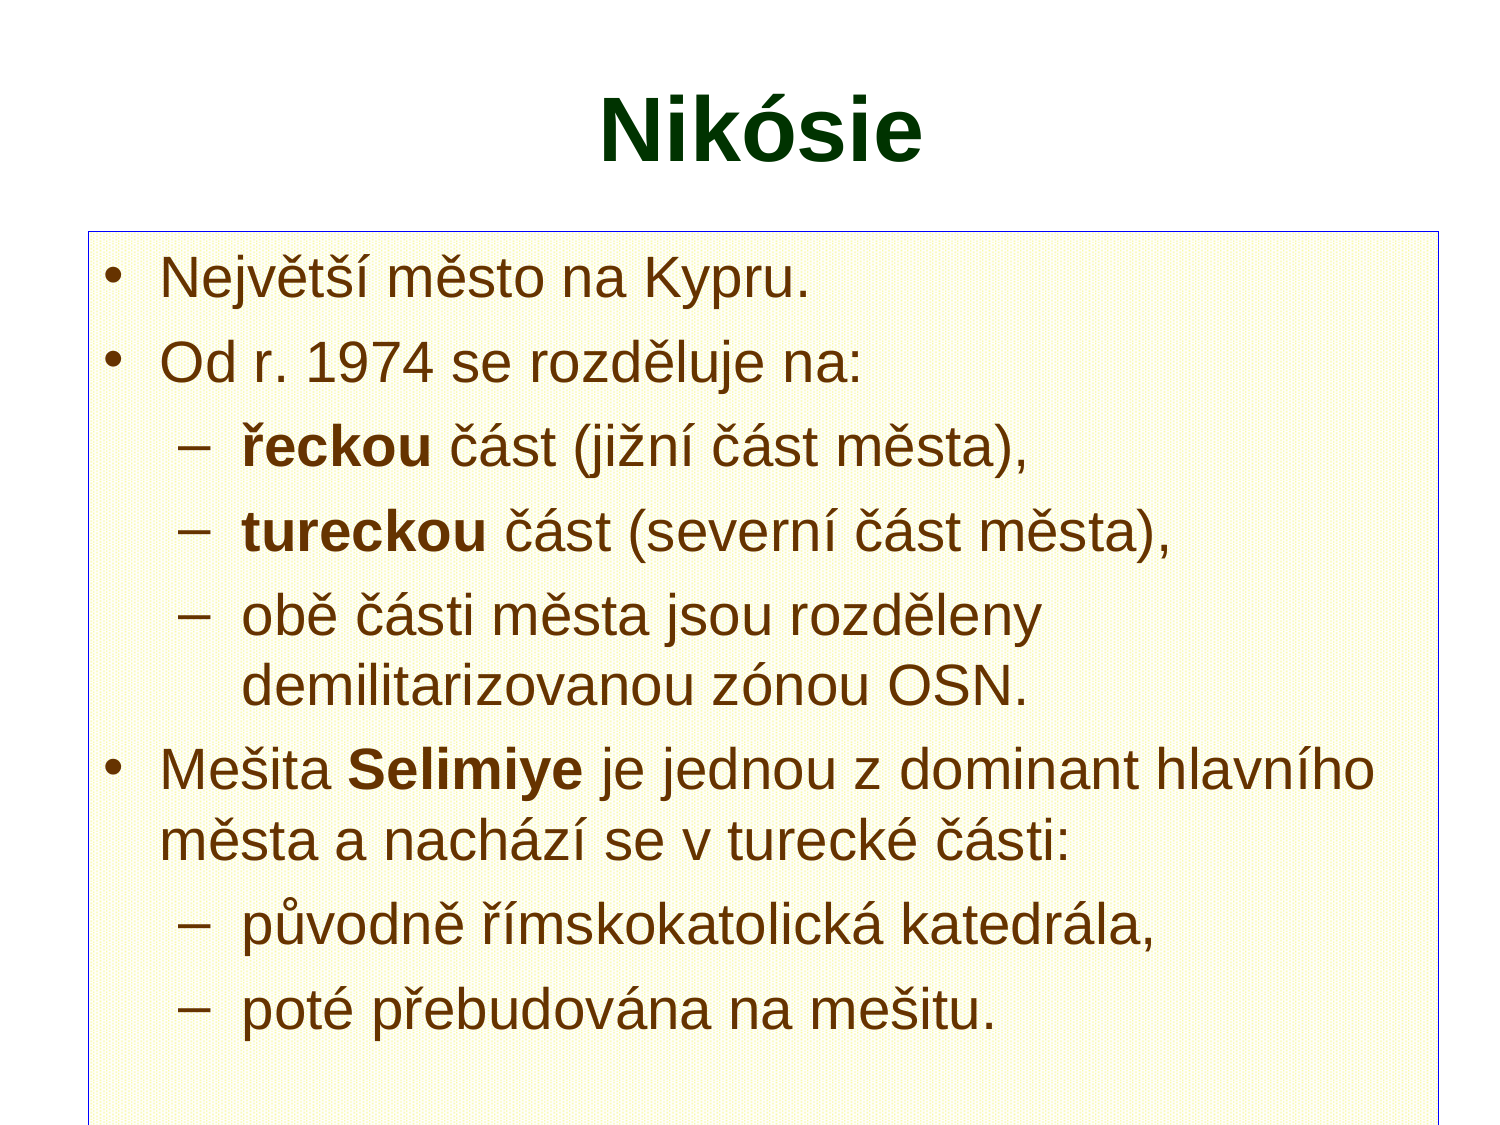

# Nikósie
Největší město na Kypru.
Od r. 1974 se rozděluje na:
 řeckou část (jižní část města),
 tureckou část (severní část města),
 obě části města jsou rozděleny
 demilitarizovanou zónou OSN.
Mešita Selimiye je jednou z dominant hlavního města a nachází se v turecké části:
 původně římskokatolická katedrála,
 poté přebudována na mešitu.